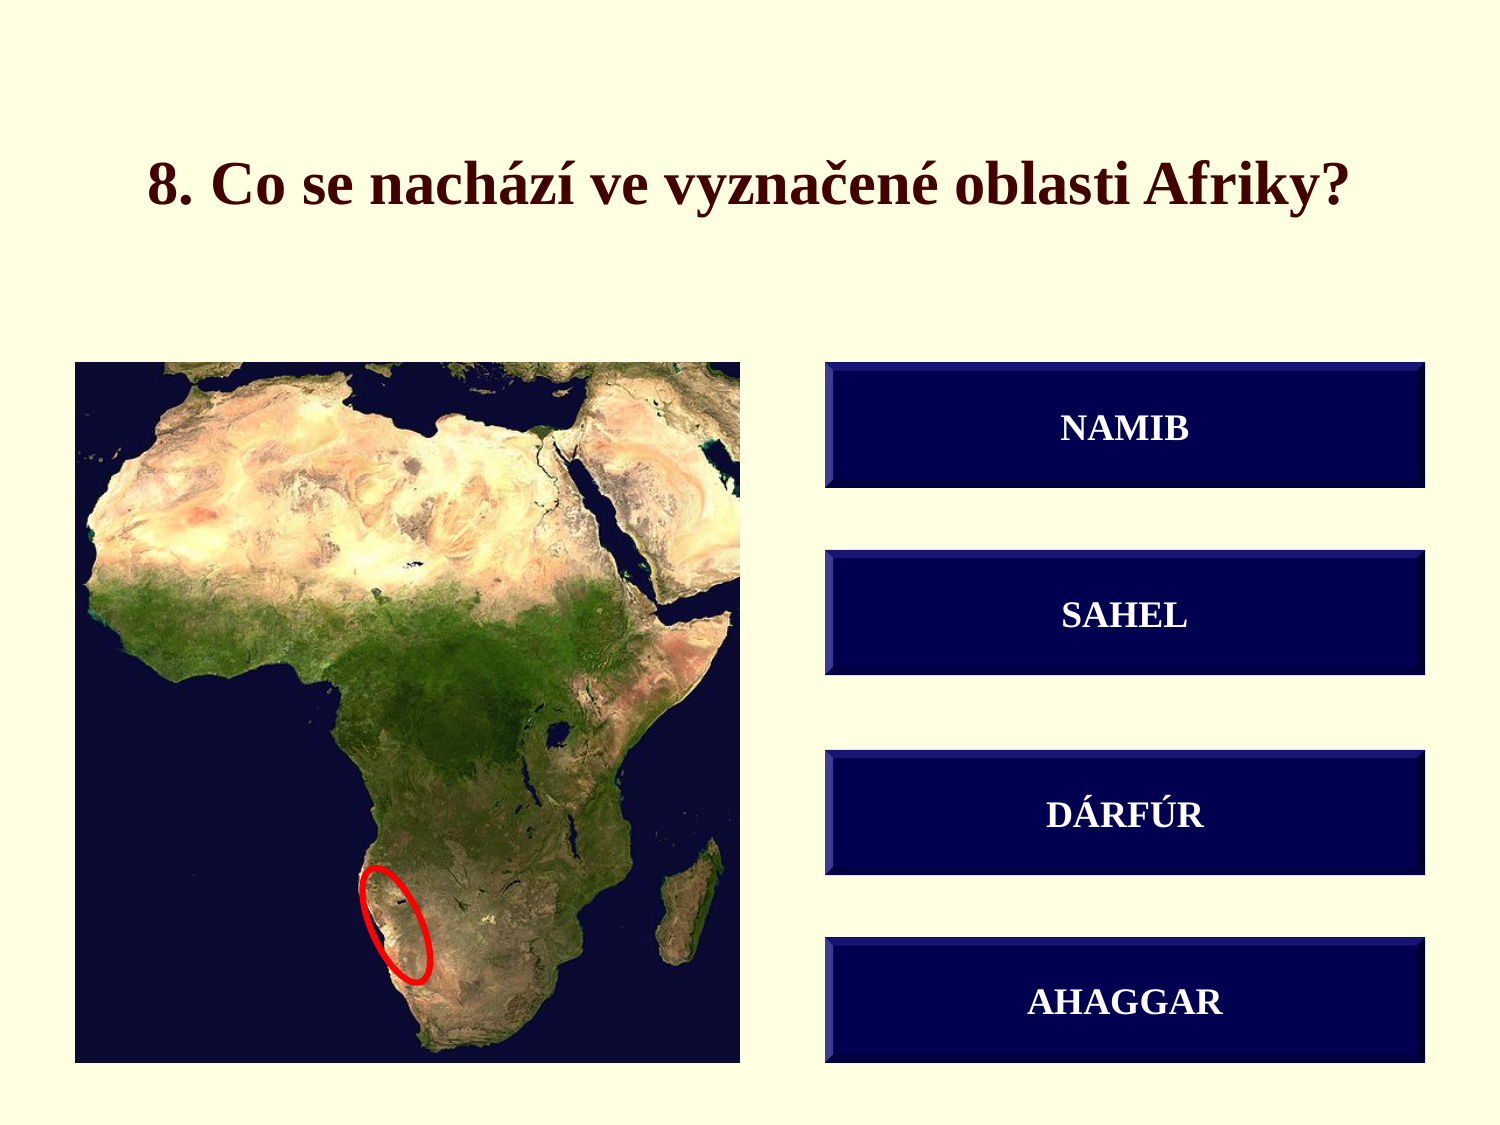

# 8. Co se nachází ve vyznačené oblasti Afriky?
NAMIB
SAHEL
DÁRFÚR
AHAGGAR